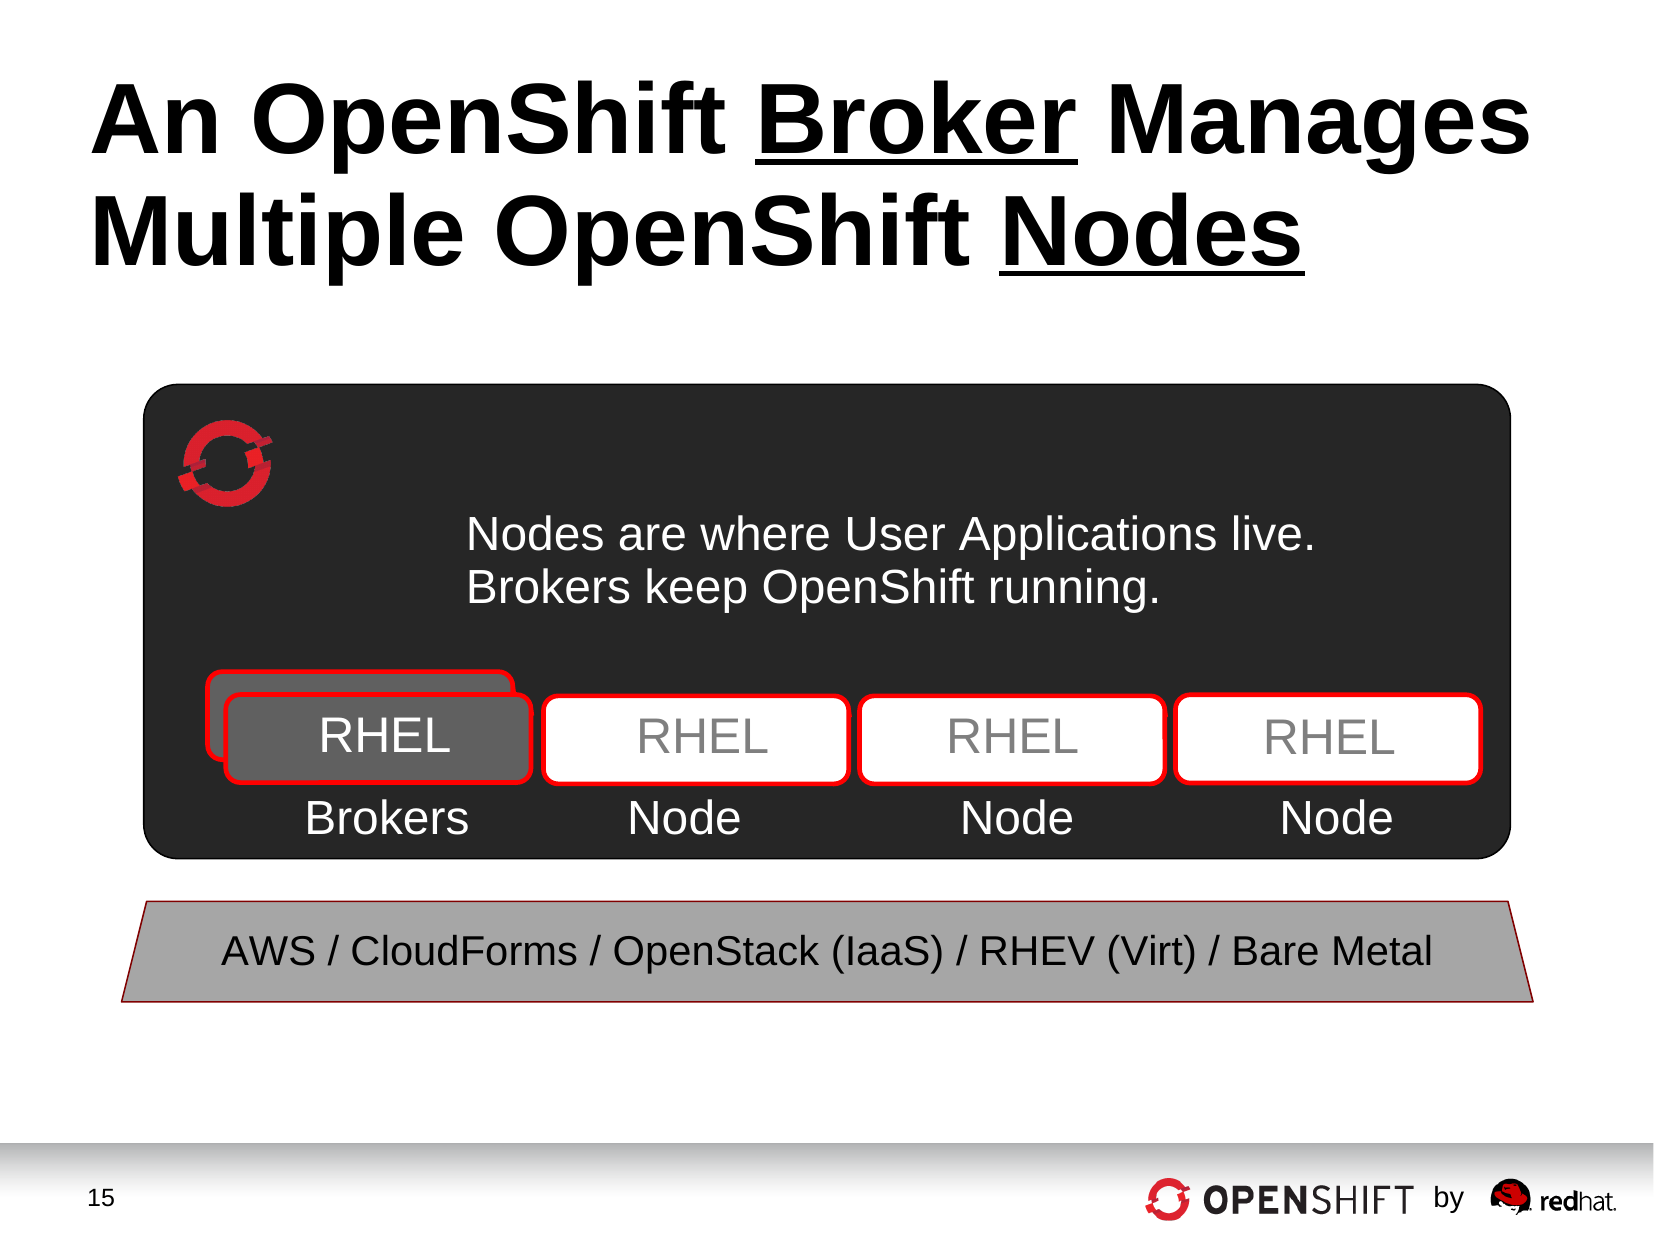

# An OpenShift Broker Manages Multiple OpenShift Nodes
Nodes are where User Applications live.
Brokers keep OpenShift running.
RHEL
RHEL
RHEL
RHEL
Brokers
Node
Node
Node
AWS / CloudForms / OpenStack (IaaS) / RHEV (Virt) / Bare Metal